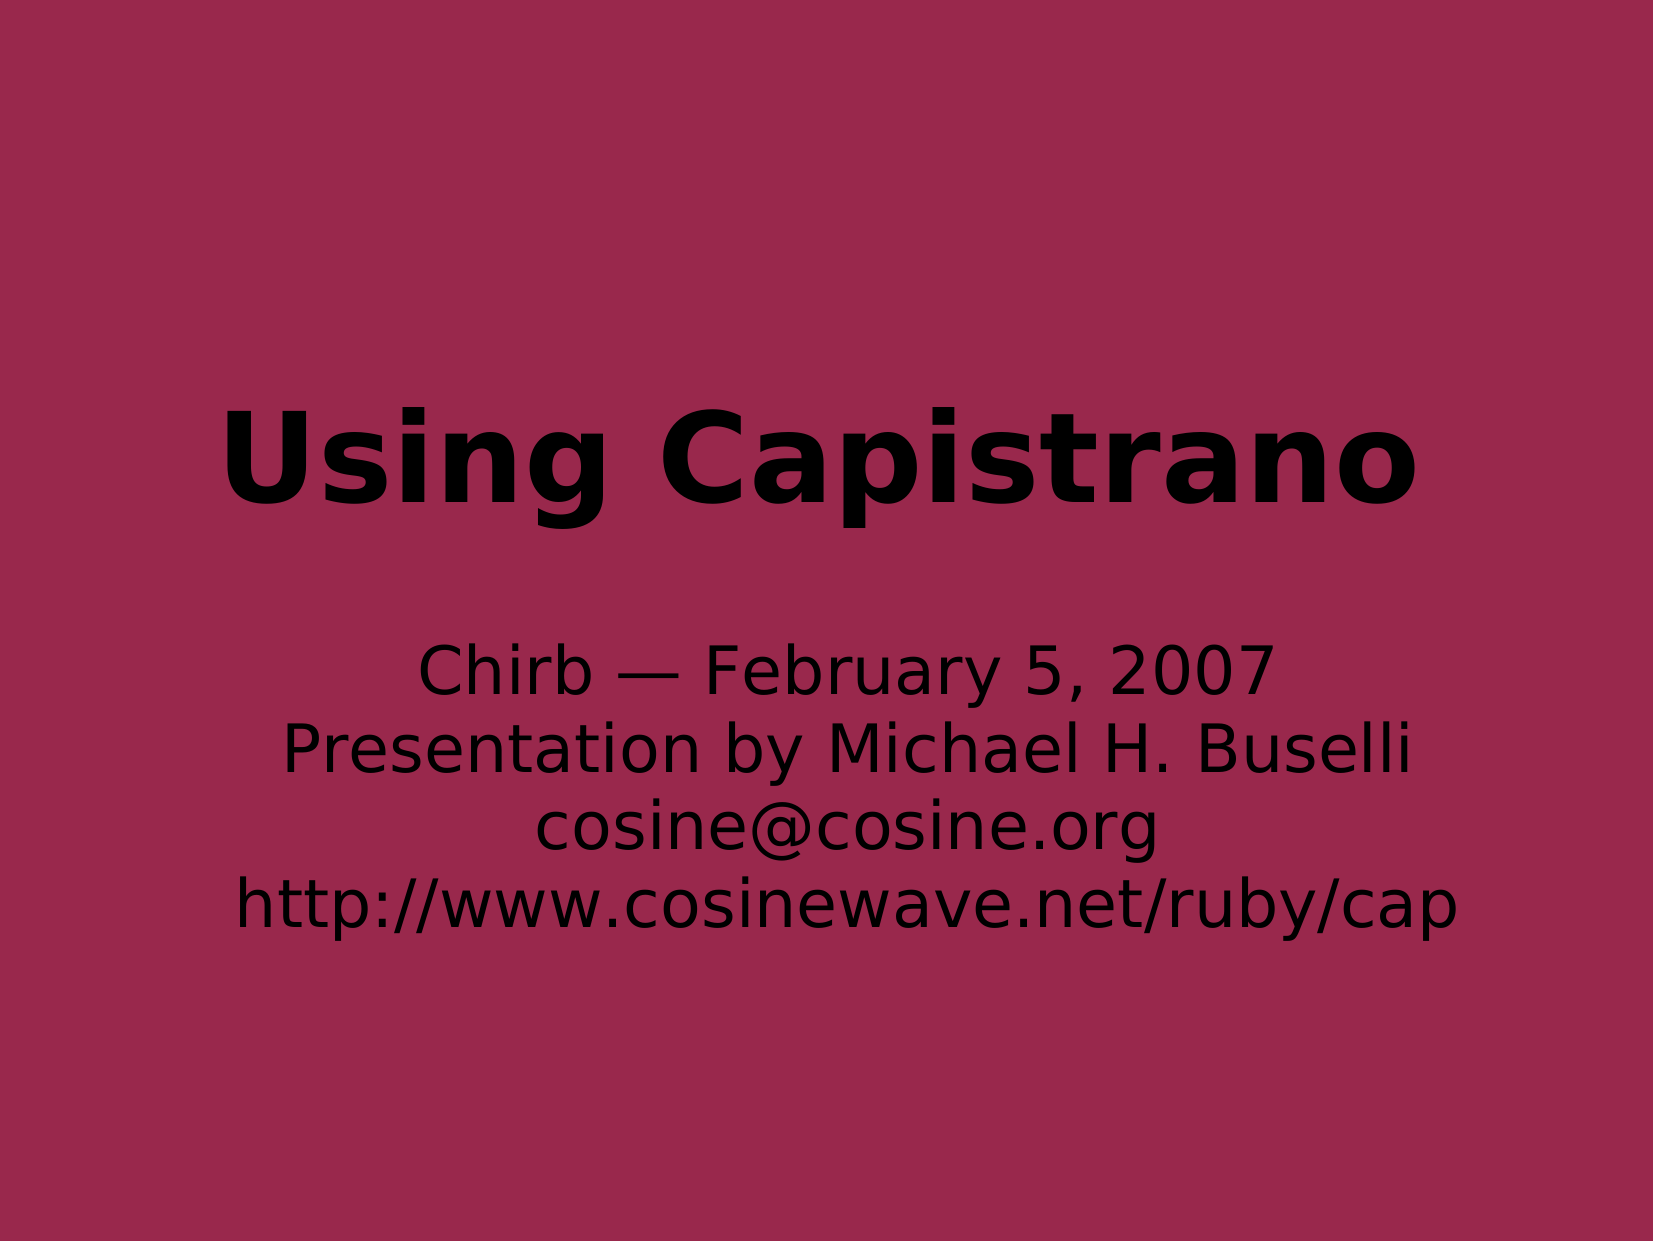

# Using Capistrano
Chirb — February 5, 2007
Presentation by Michael H. Buselli
cosine@cosine.org
http://www.cosinewave.net/ruby/cap